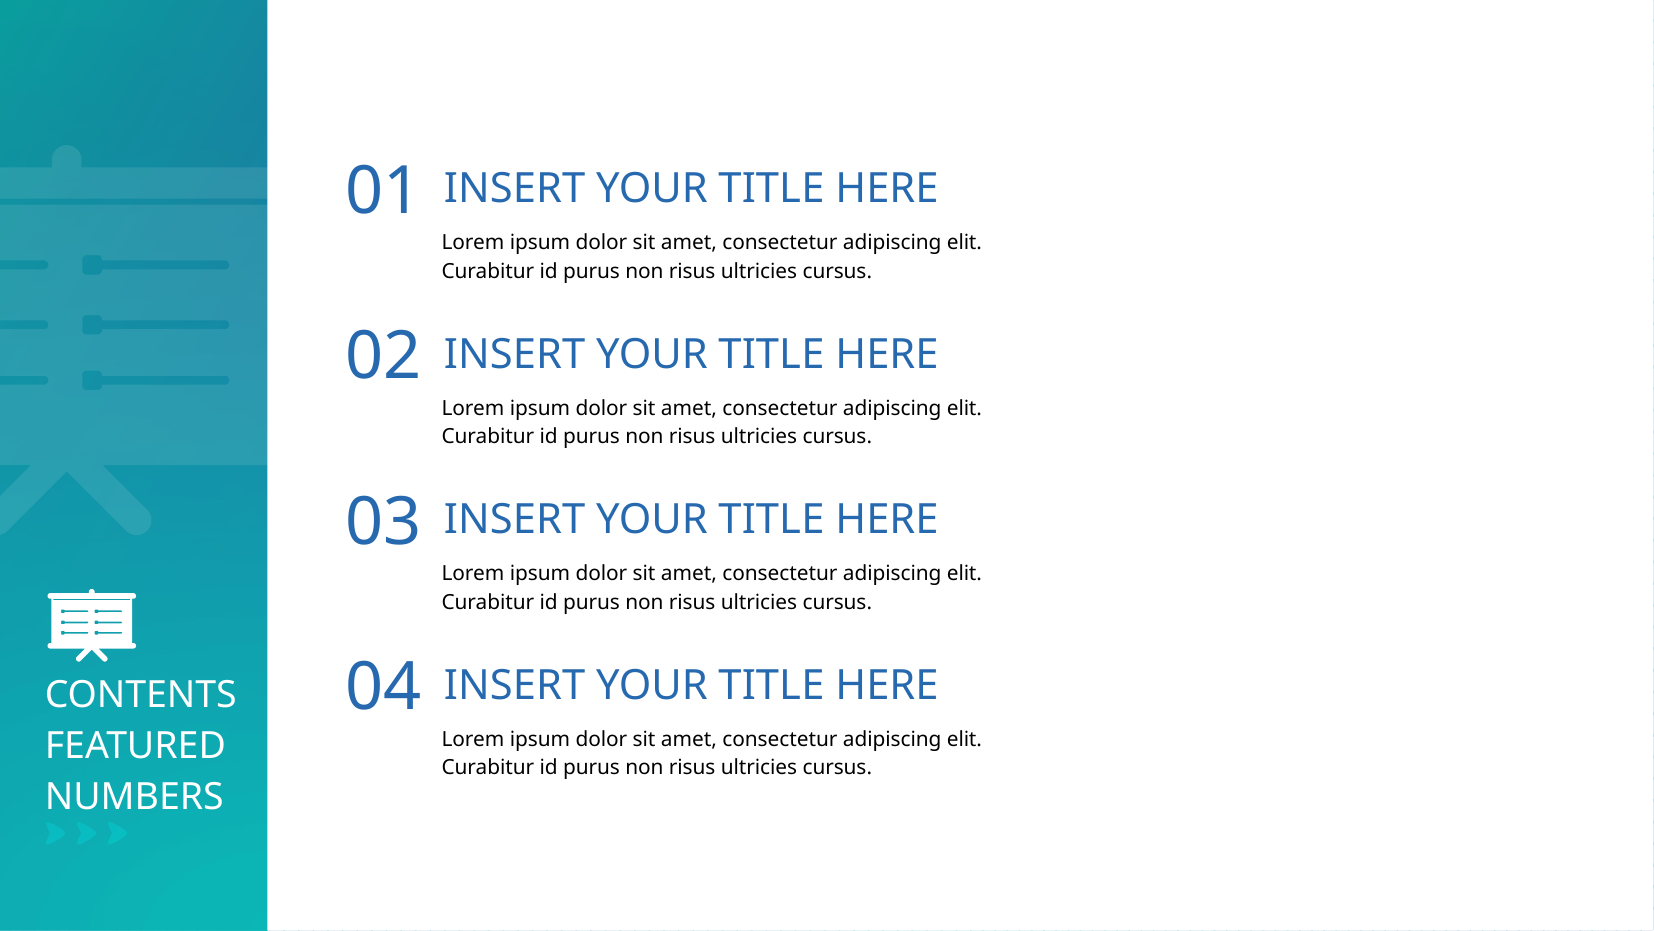

CONTENTS
FEATURED
NUMBERS
01
INSERT YOUR TITLE HERE
# Lorem ipsum dolor sit amet, consectetur adipiscing elit. Curabitur id purus non risus ultricies cursus.
02
INSERT YOUR TITLE HERE
Lorem ipsum dolor sit amet, consectetur adipiscing elit. Curabitur id purus non risus ultricies cursus.
03
INSERT YOUR TITLE HERE
Lorem ipsum dolor sit amet, consectetur adipiscing elit. Curabitur id purus non risus ultricies cursus.
04
INSERT YOUR TITLE HERE
Lorem ipsum dolor sit amet, consectetur adipiscing elit. Curabitur id purus non risus ultricies cursus.